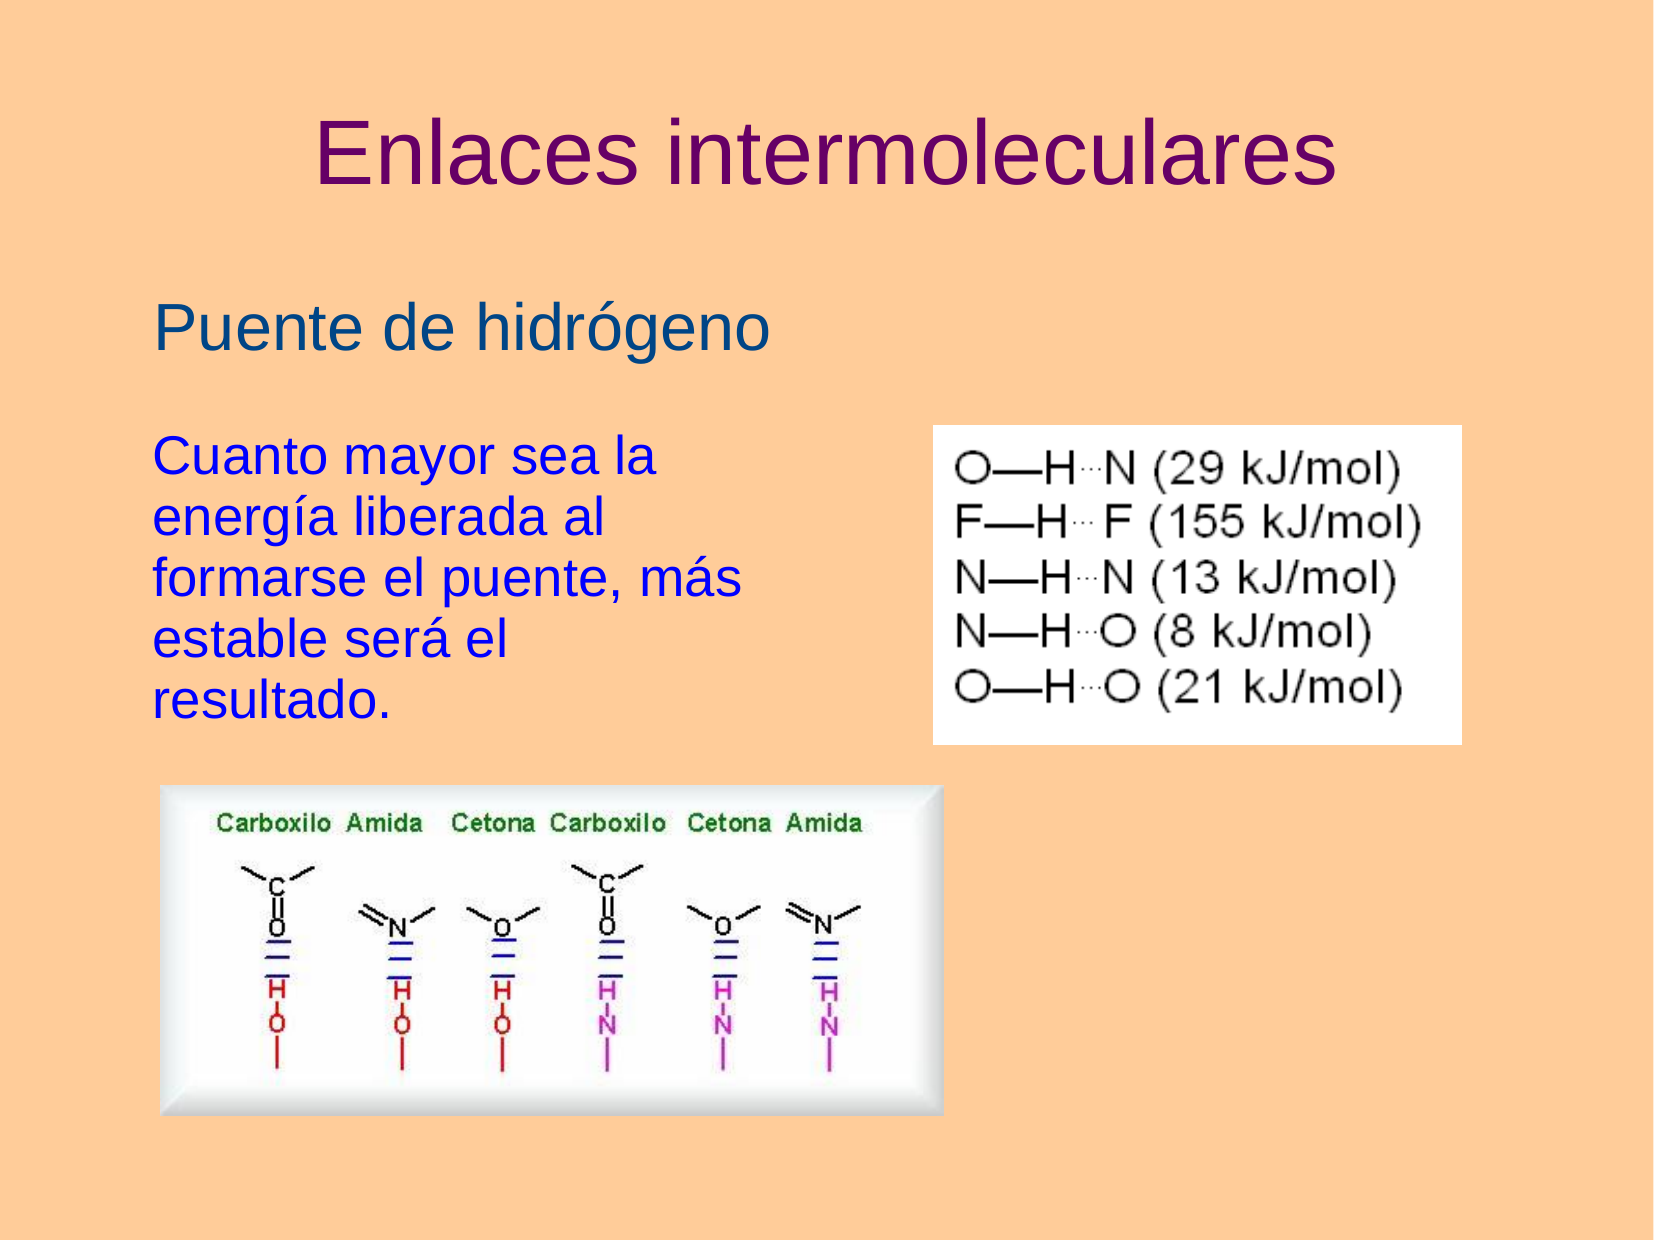

# Enlaces intermoleculares
Puente de hidrógeno
Cuanto mayor sea la energía liberada al formarse el puente, más estable será el resultado.